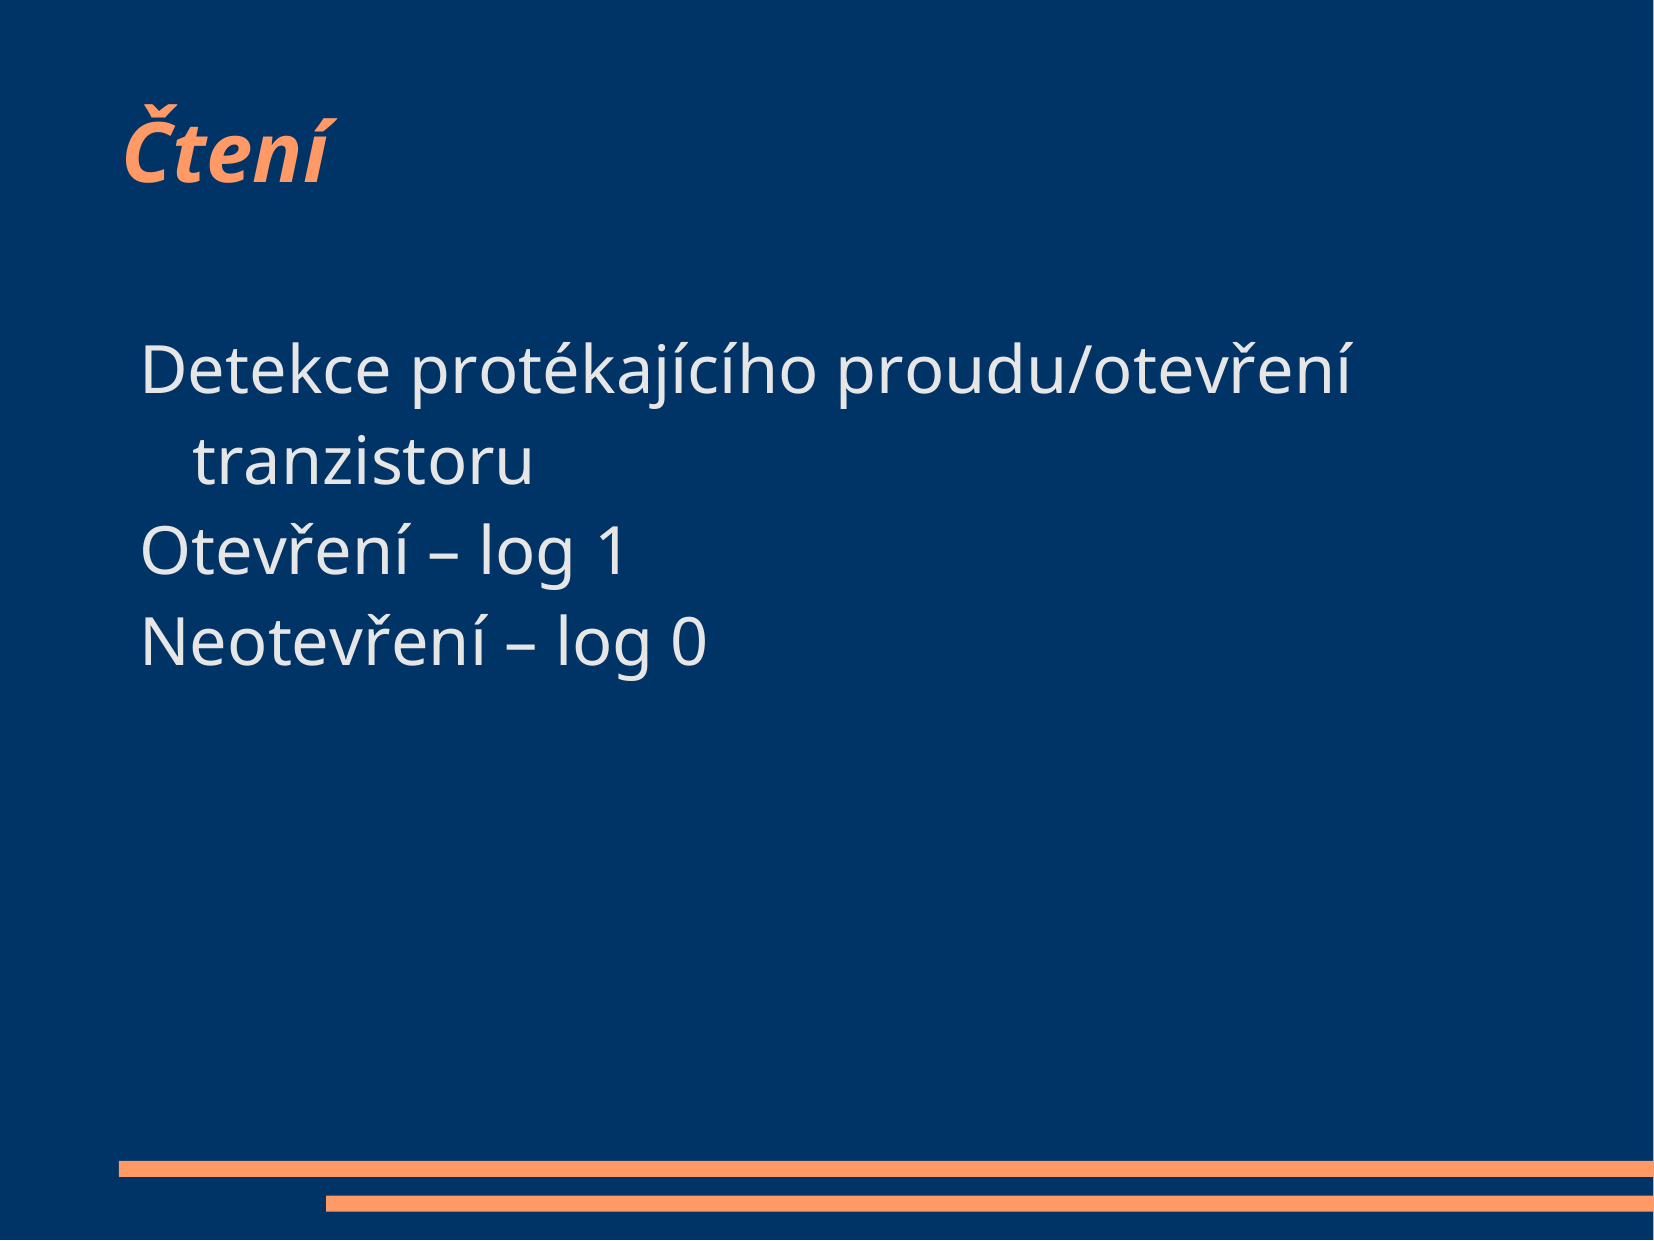

# Čtení
Detekce protékajícího proudu/otevření tranzistoru
Otevření – log 1
Neotevření – log 0